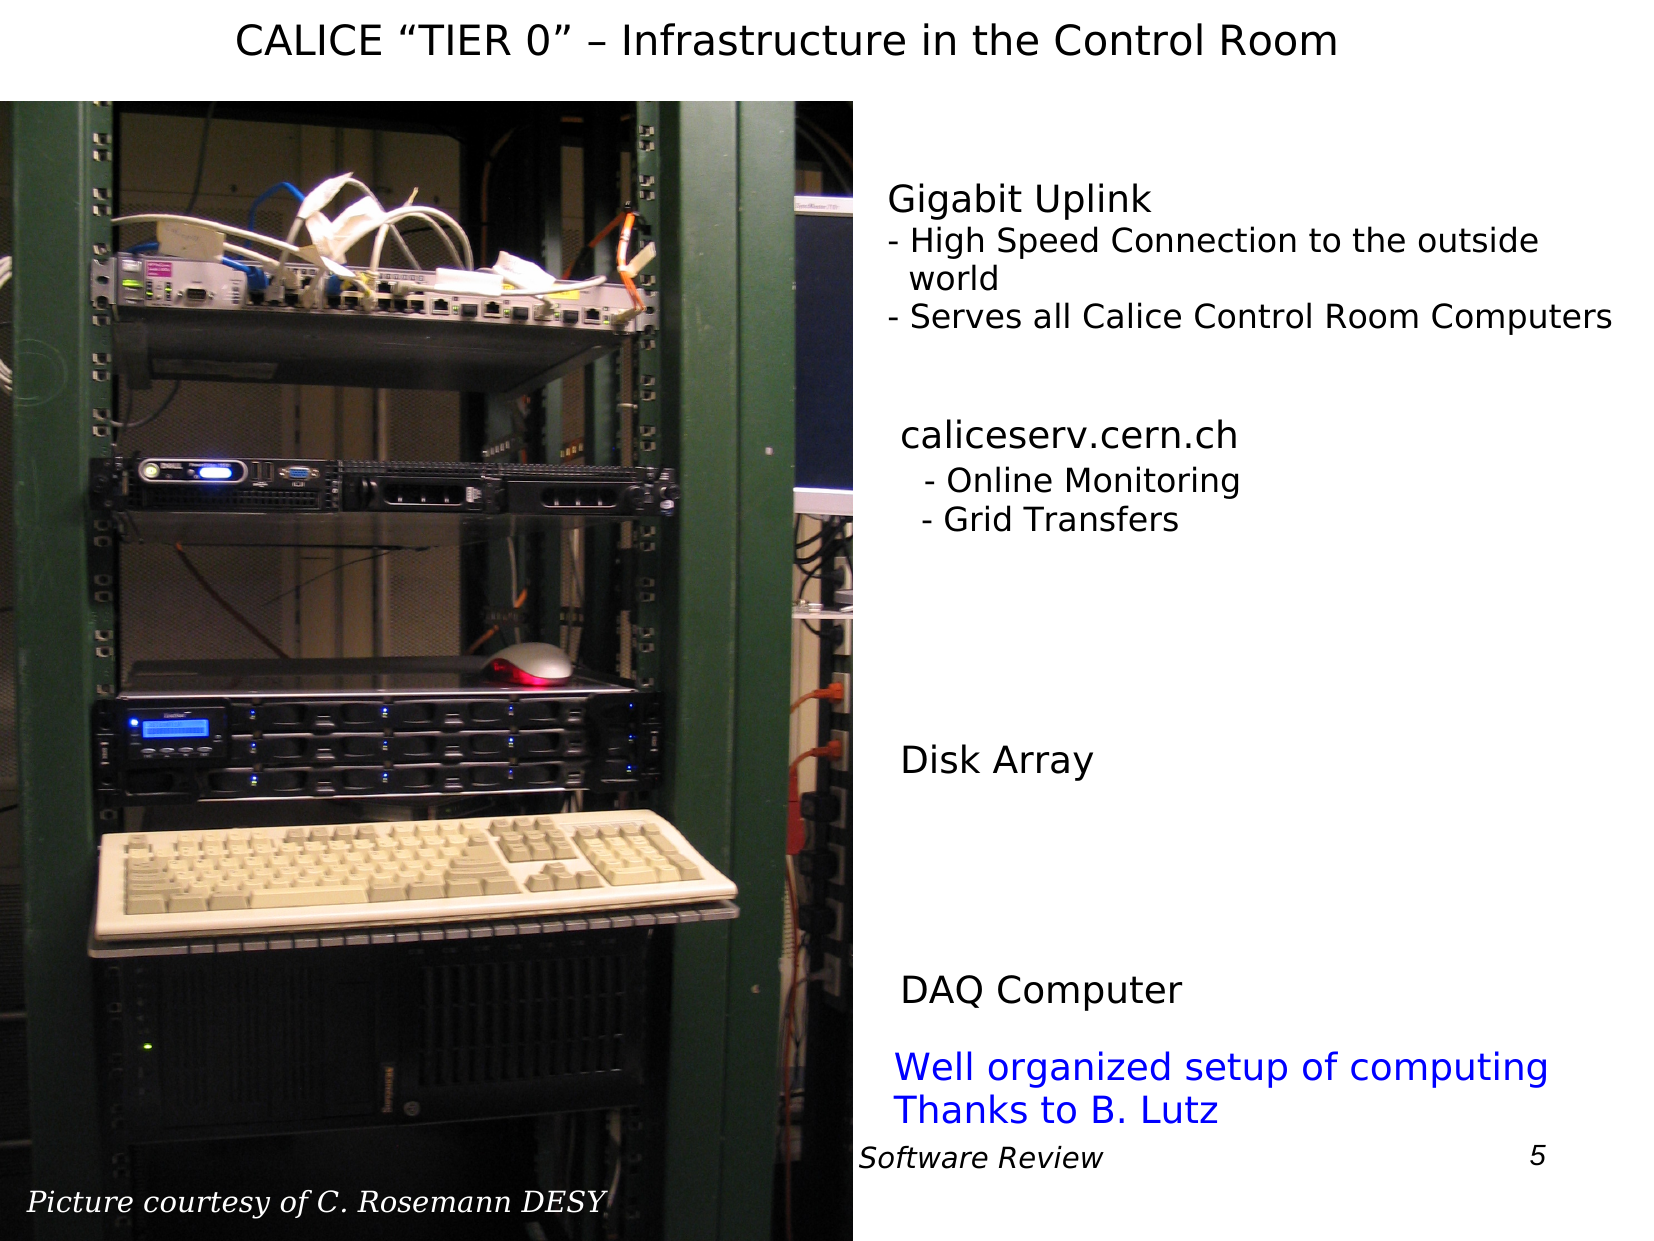

CALICE “TIER 0” – Infrastructure in the Control Room
Gigabit Uplink
- High Speed Connection to the outside
 world
- Serves all Calice Control Room Computers
caliceserv.cern.ch
 - Online Monitoring
 - Grid Transfers
Disk Array
DAQ Computer
Well organized setup of computing
Thanks to B. Lutz
Picture courtesy of C. Rosemann DESY